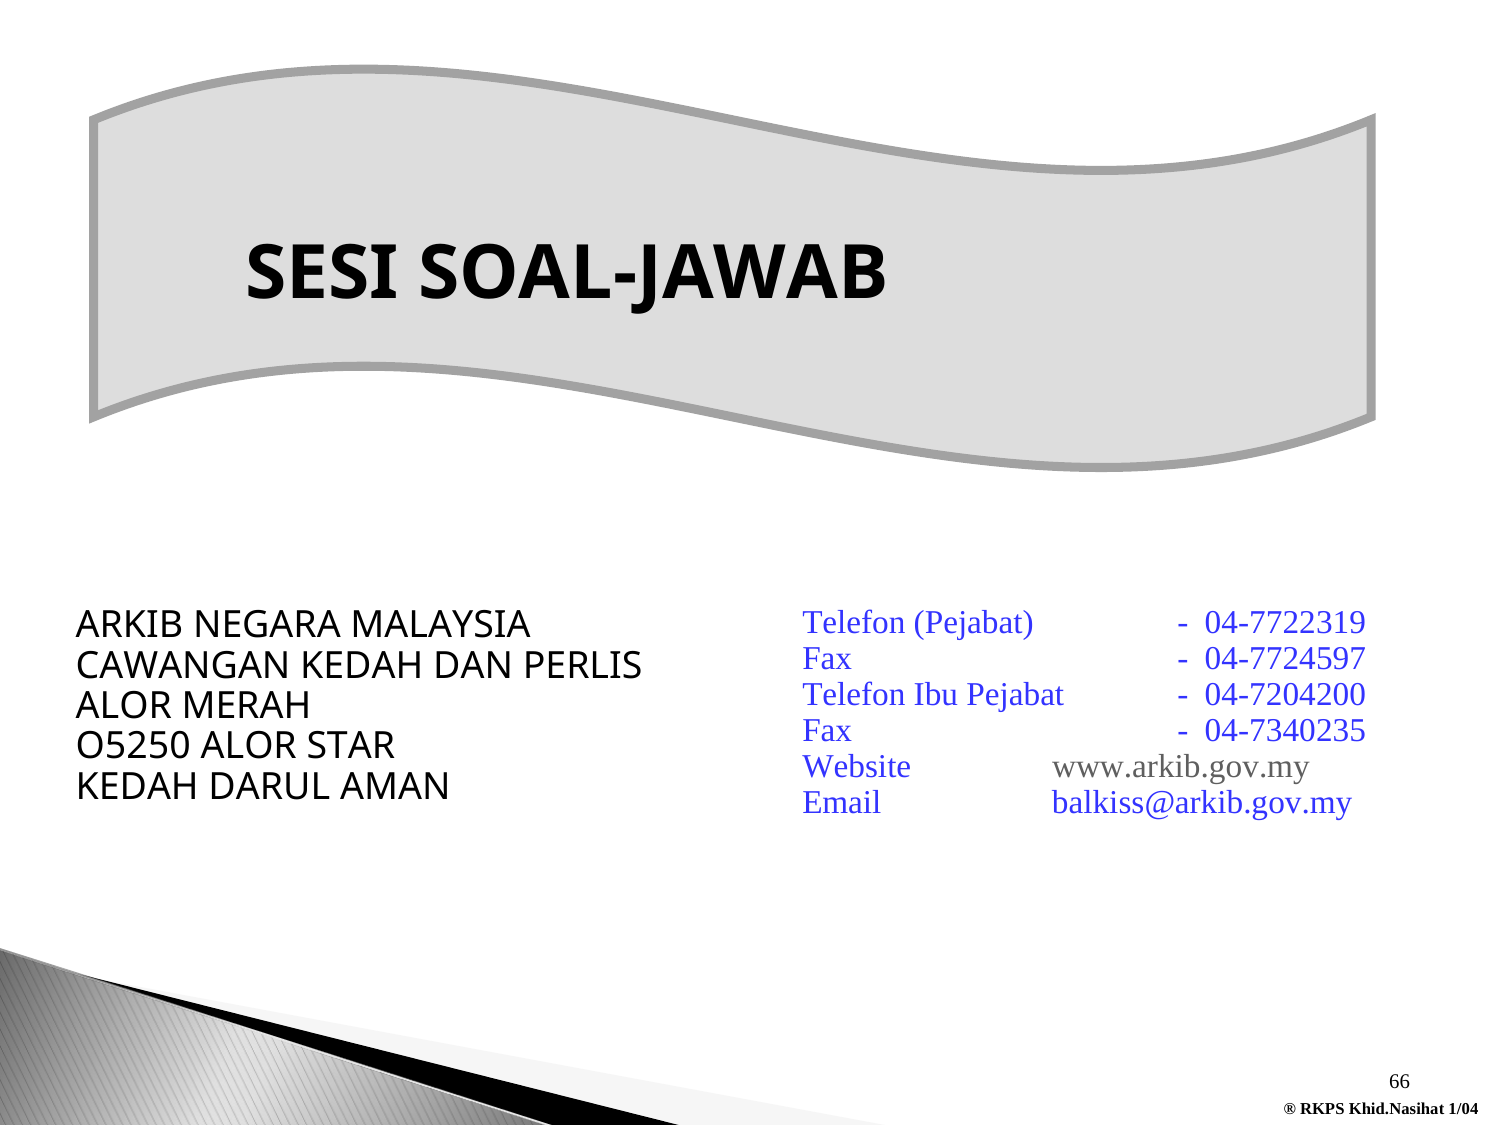

SESI SOAL-JAWAB
ARKIB NEGARA MALAYSIA
CAWANGAN KEDAH DAN PERLIS
ALOR MERAH
O5250 ALOR STAR
KEDAH DARUL AMAN
Telefon (Pejabat)	- 04-7722319
Fax			- 04-7724597
Telefon Ibu Pejabat	- 04-7204200
Fax			- 04-7340235
Website	 www.arkib.gov.my
Email	 balkiss@arkib.gov.my
® RKPS Khid.Nasihat 1/04